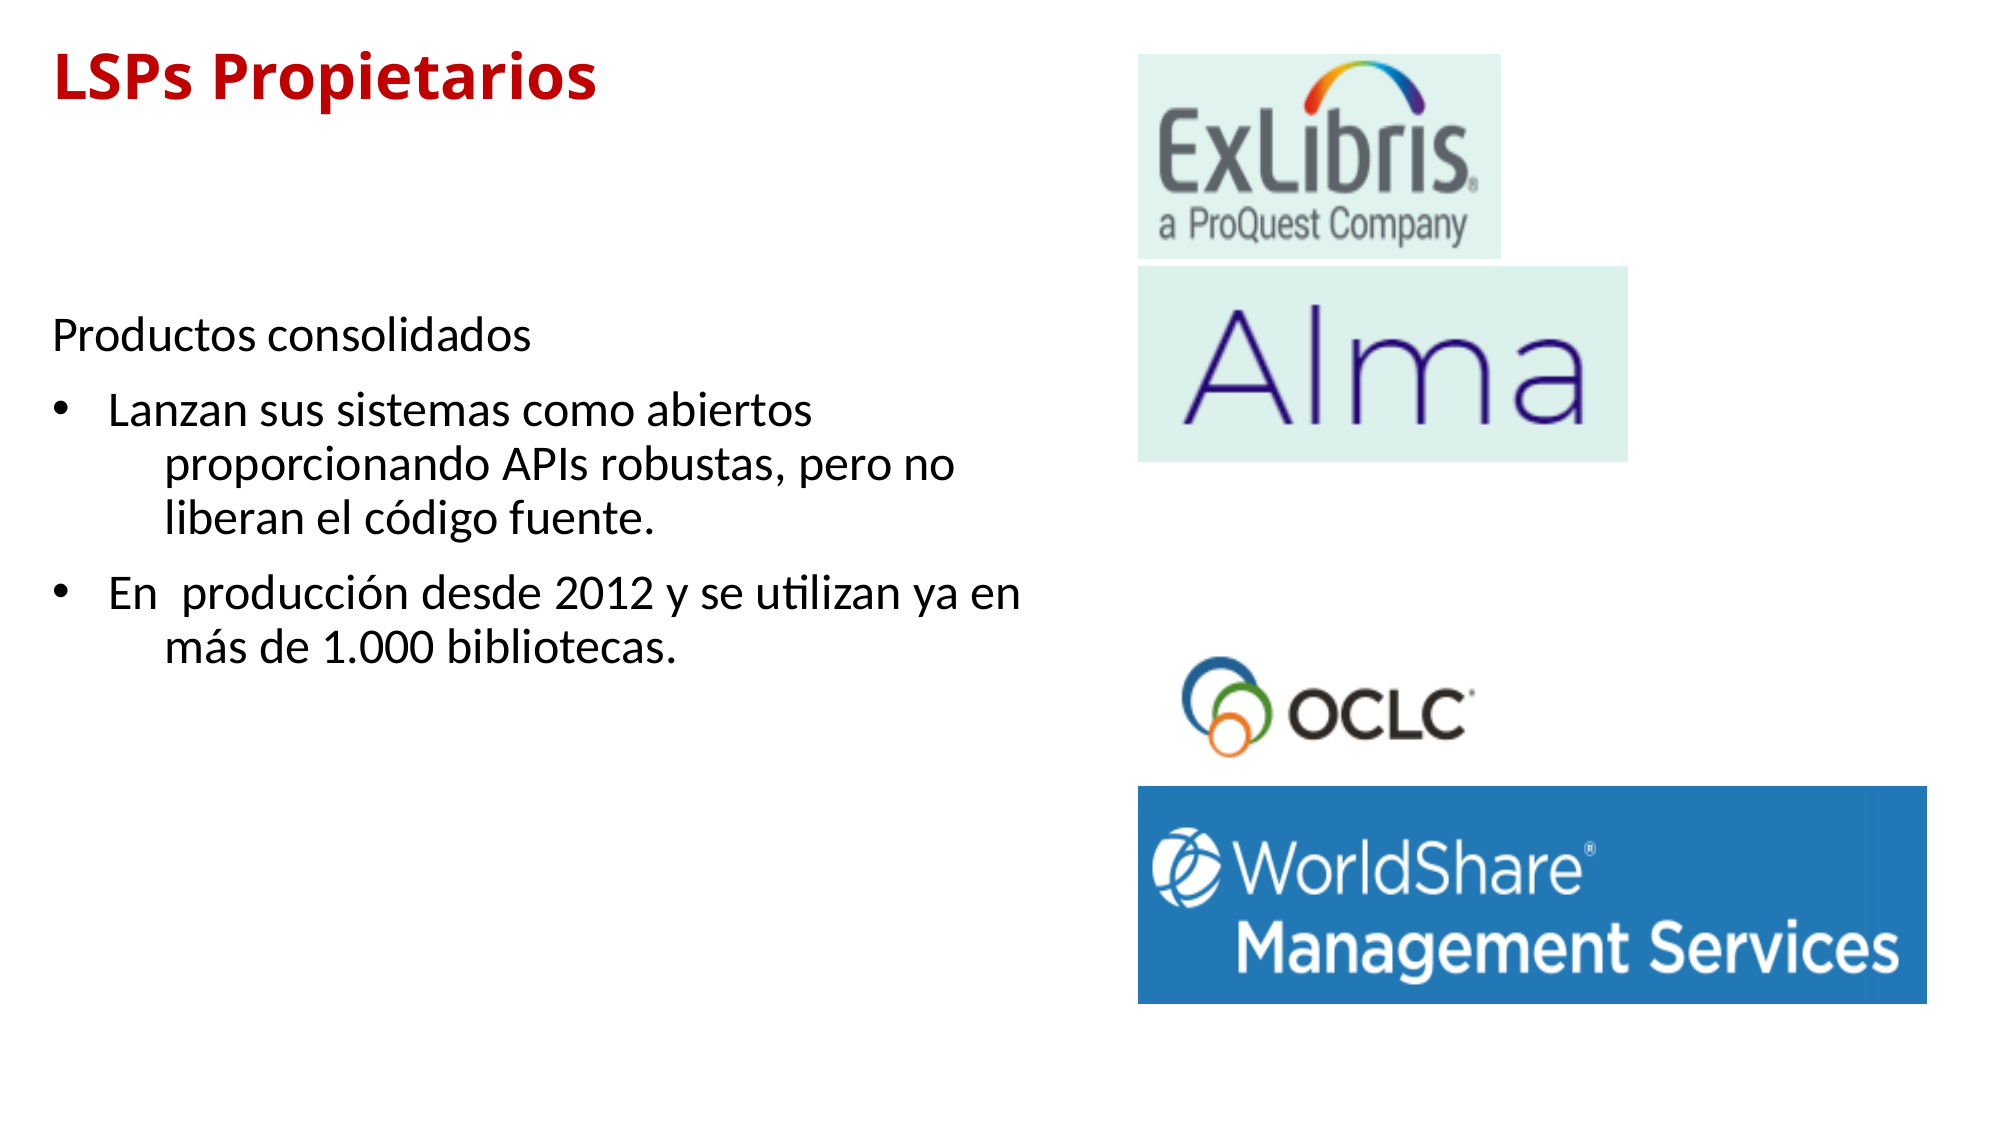

# LSPs Propietarios
Productos consolidados
Lanzan sus sistemas como abiertos proporcionando APIs robustas, pero no liberan el código fuente.
En producción desde 2012 y se utilizan ya en más de 1.000 bibliotecas.